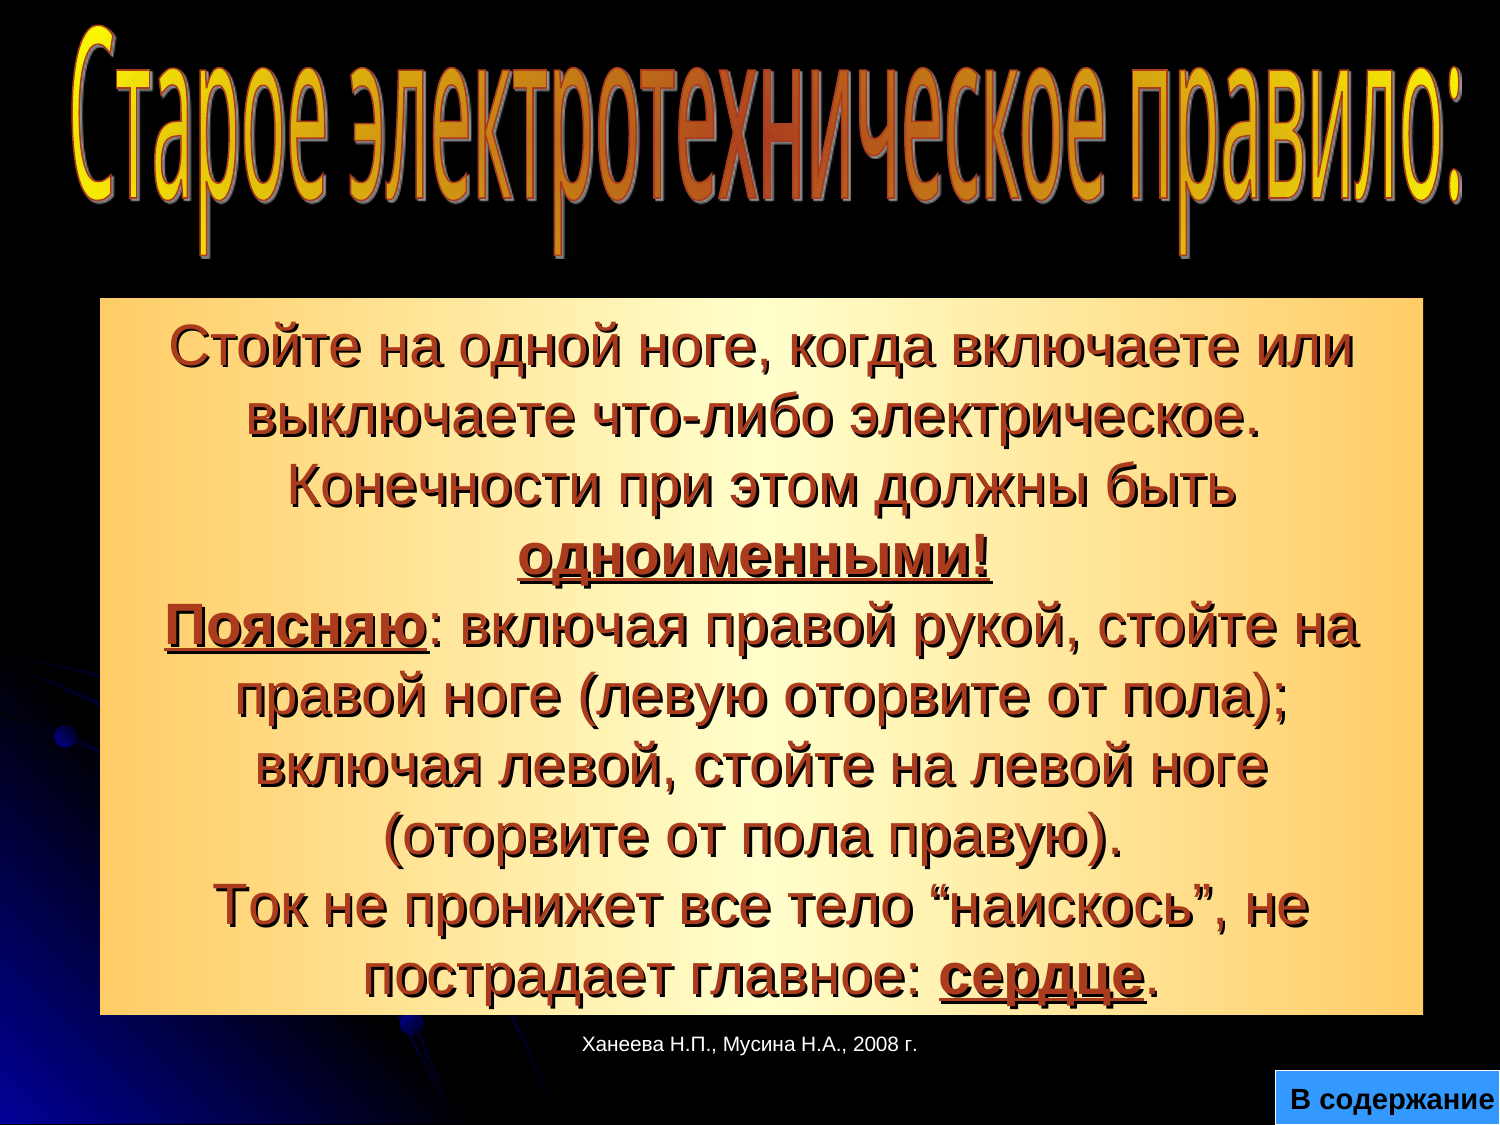

Старое электротехническое правило:
#
Стойте на одной ноге, когда включаете или выключаете что-либо электрическое.
Конечности при этом должны быть одноименными!
Поясняю: включая правой рукой, стойте на правой ноге (левую оторвите от пола); включая левой, стойте на левой ноге (оторвите от пола правую).
Ток не пронижет все тело “наискось”, не пострадает главное: сердце.
Ханеева Н.П., Мусина Н.А., 2008 г.
В содержание